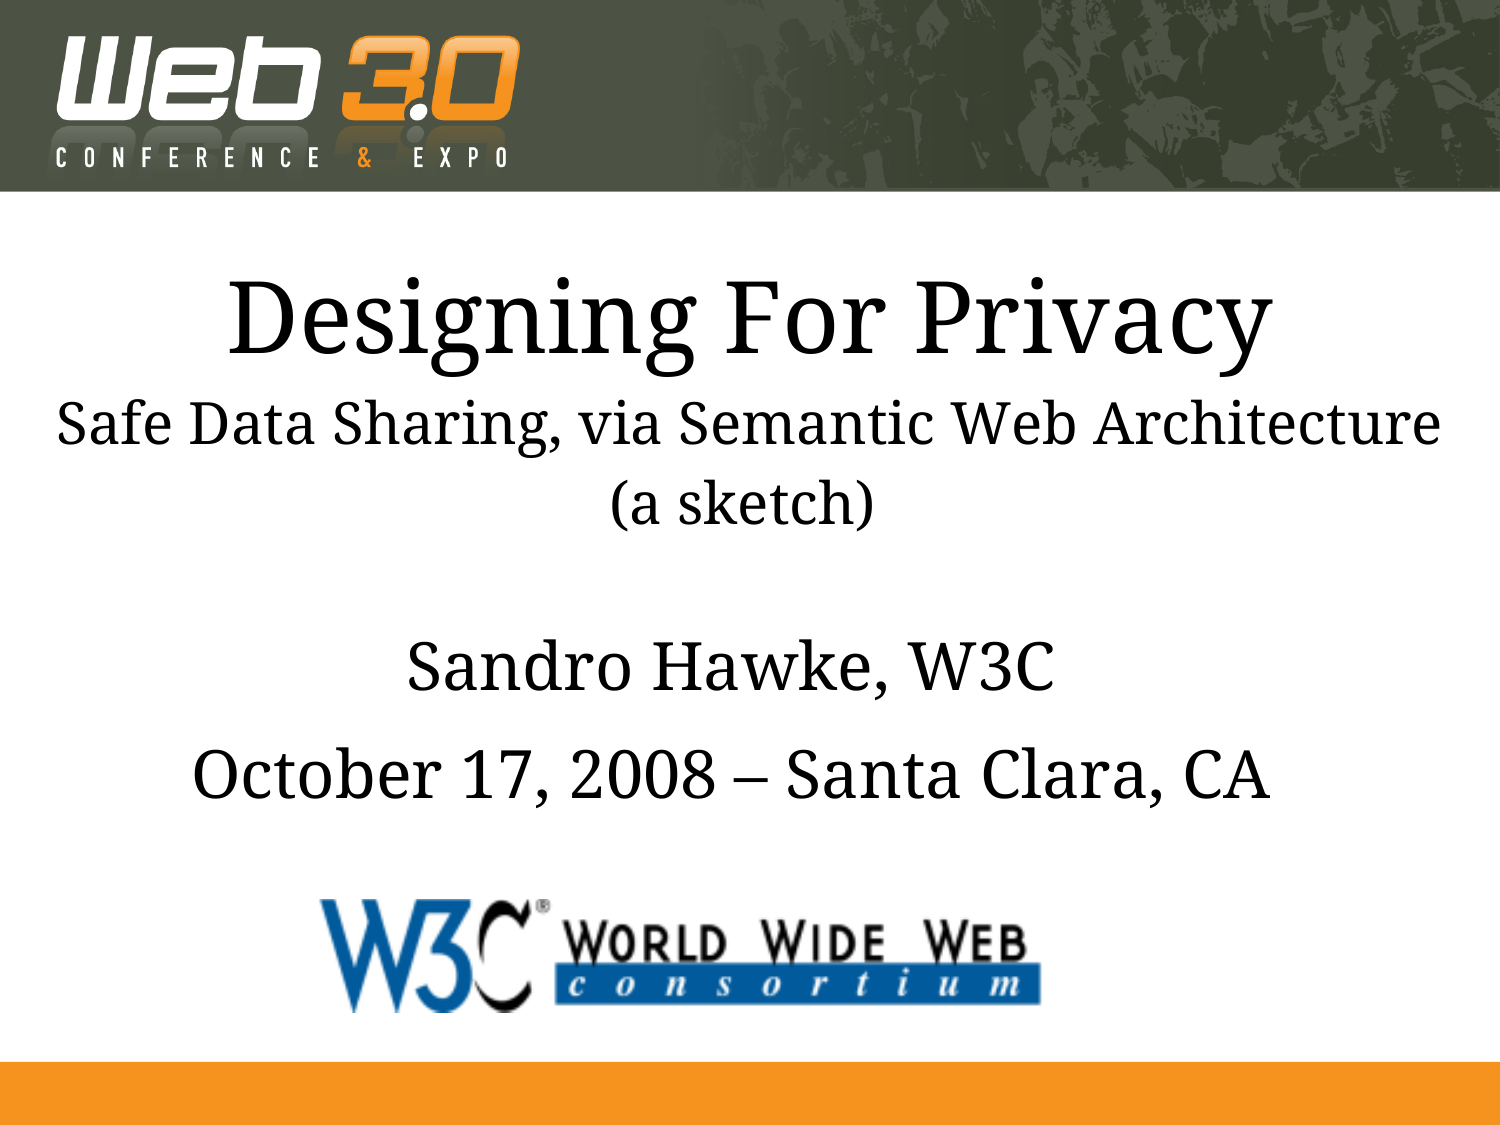

# Designing For Privacy Safe Data Sharing, via Semantic Web Architecture (a sketch)
Sandro Hawke, W3C
October 17, 2008 – Santa Clara, CA